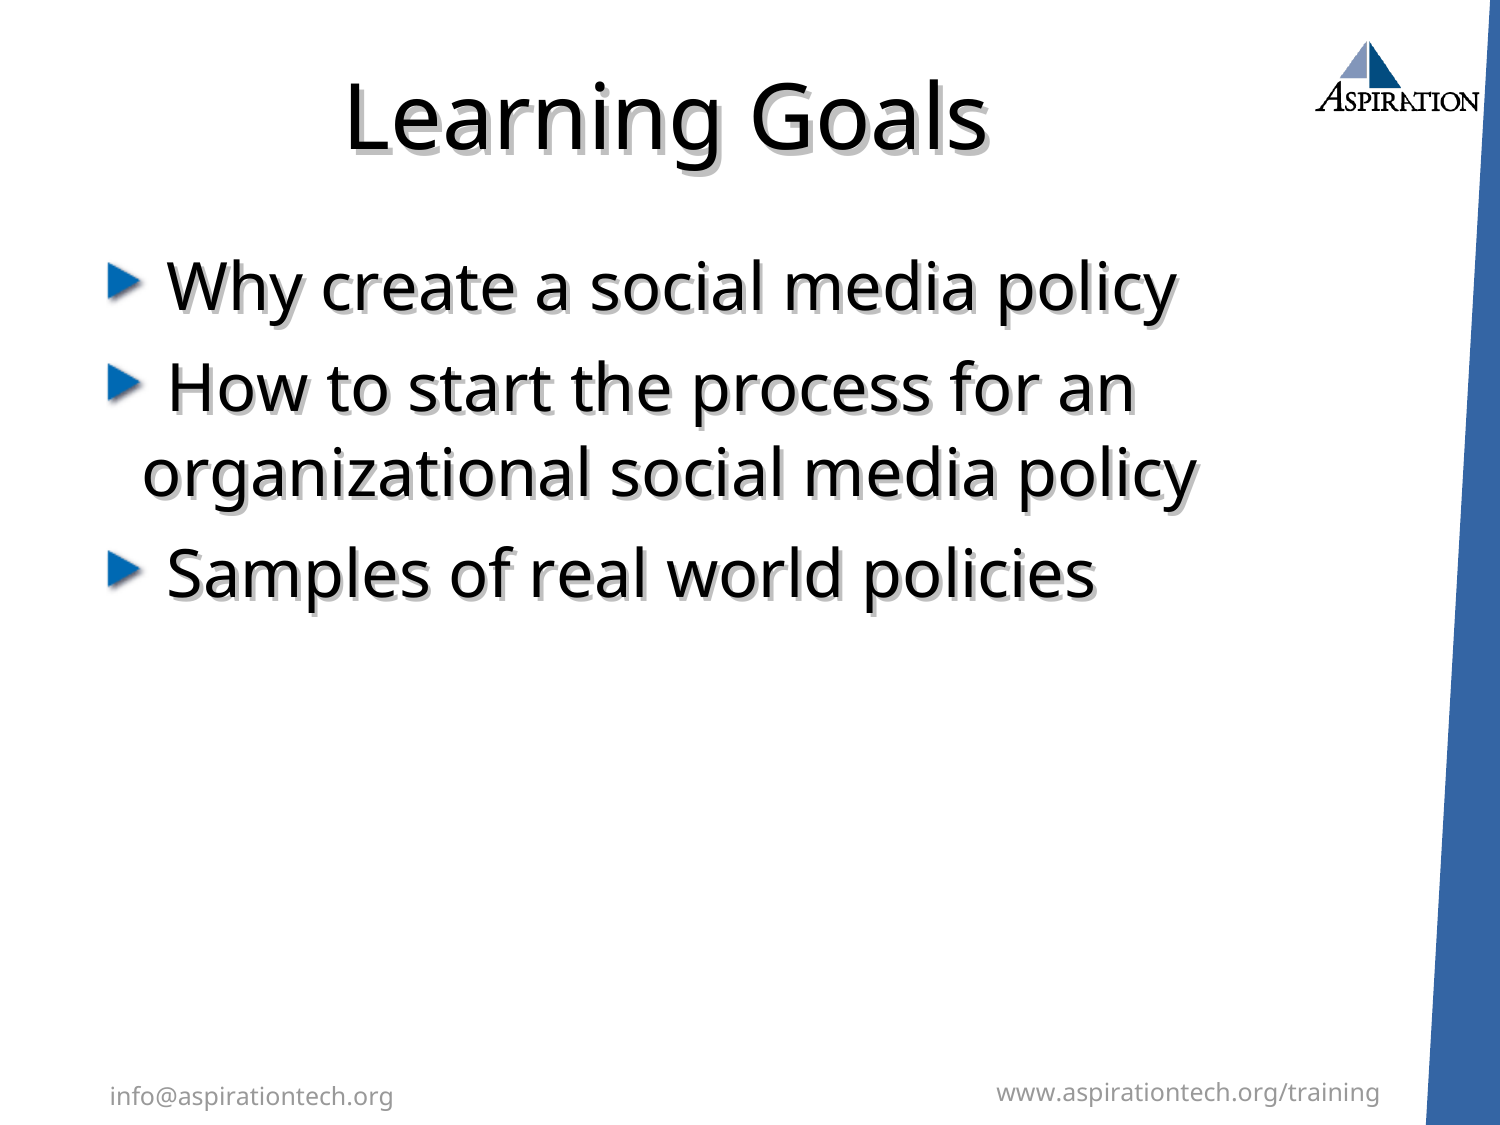

# Learning Goals
 Why create a social media policy
 How to start the process for an organizational social media policy
 Samples of real world policies